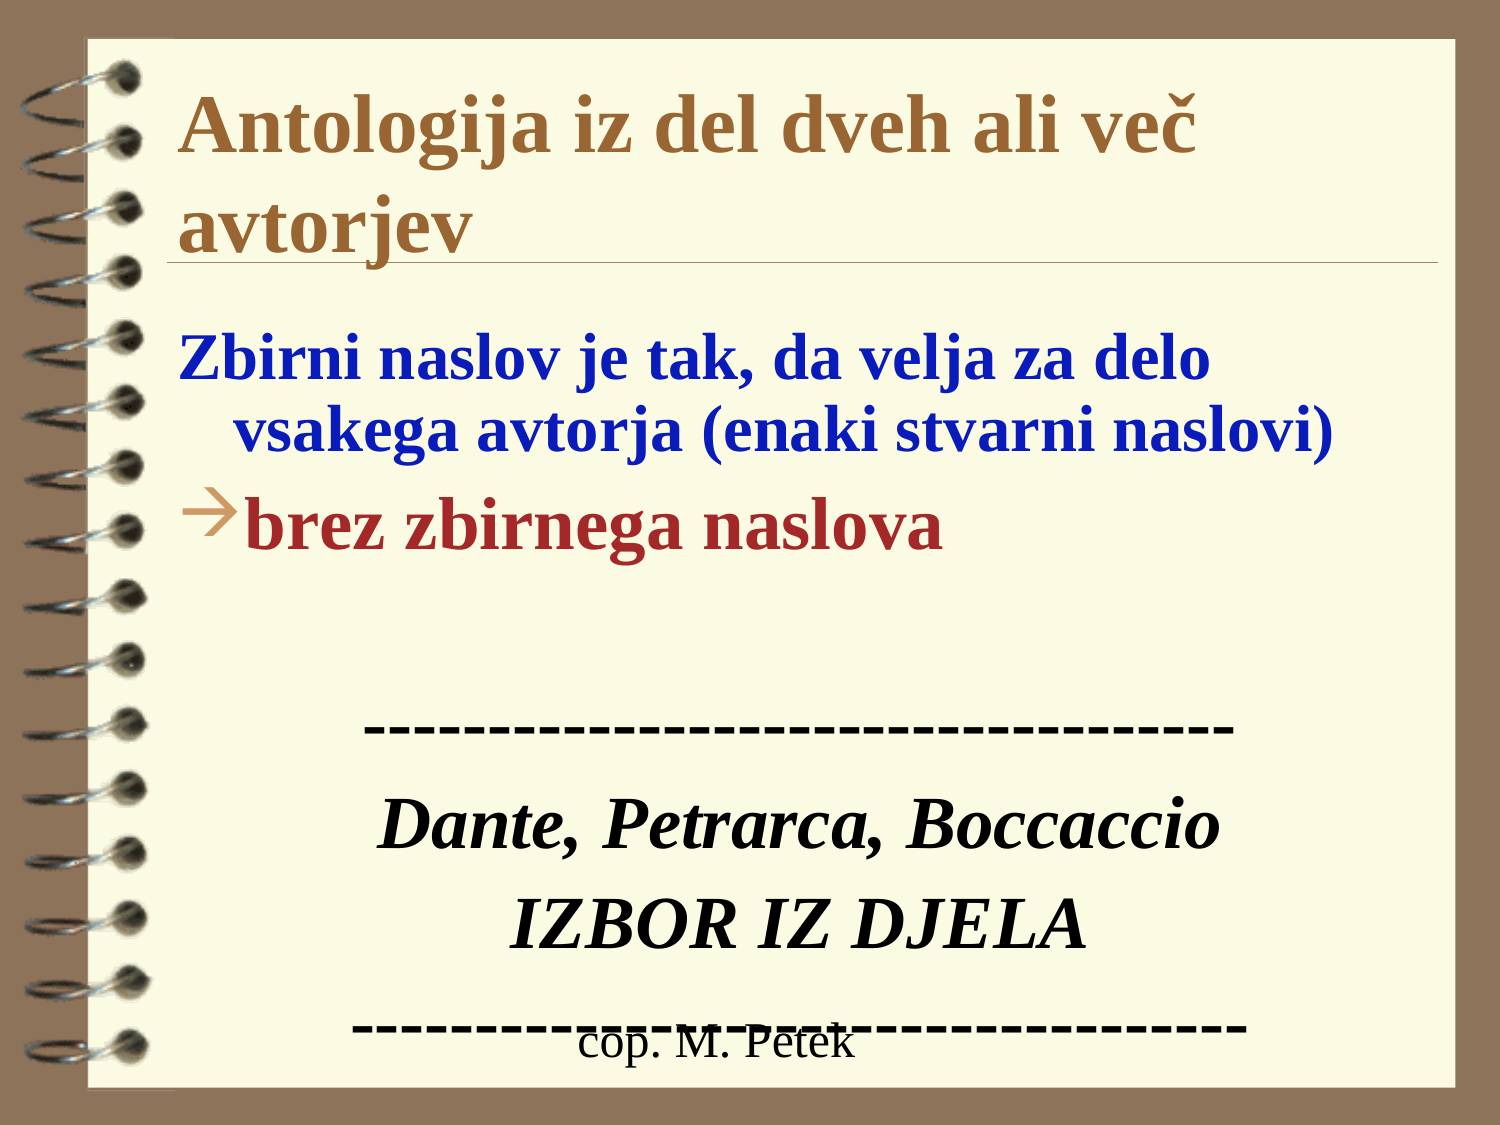

# Antologija iz del dveh ali več avtorjev
Zbirni naslov je tak, da velja za delo vsakega avtorja (enaki stvarni naslovi)
brez zbirnega naslova
-----------------------------------
Dante, Petrarca, Boccaccio
IZBOR IZ DJELA
------------------------------------
cop. M. Petek